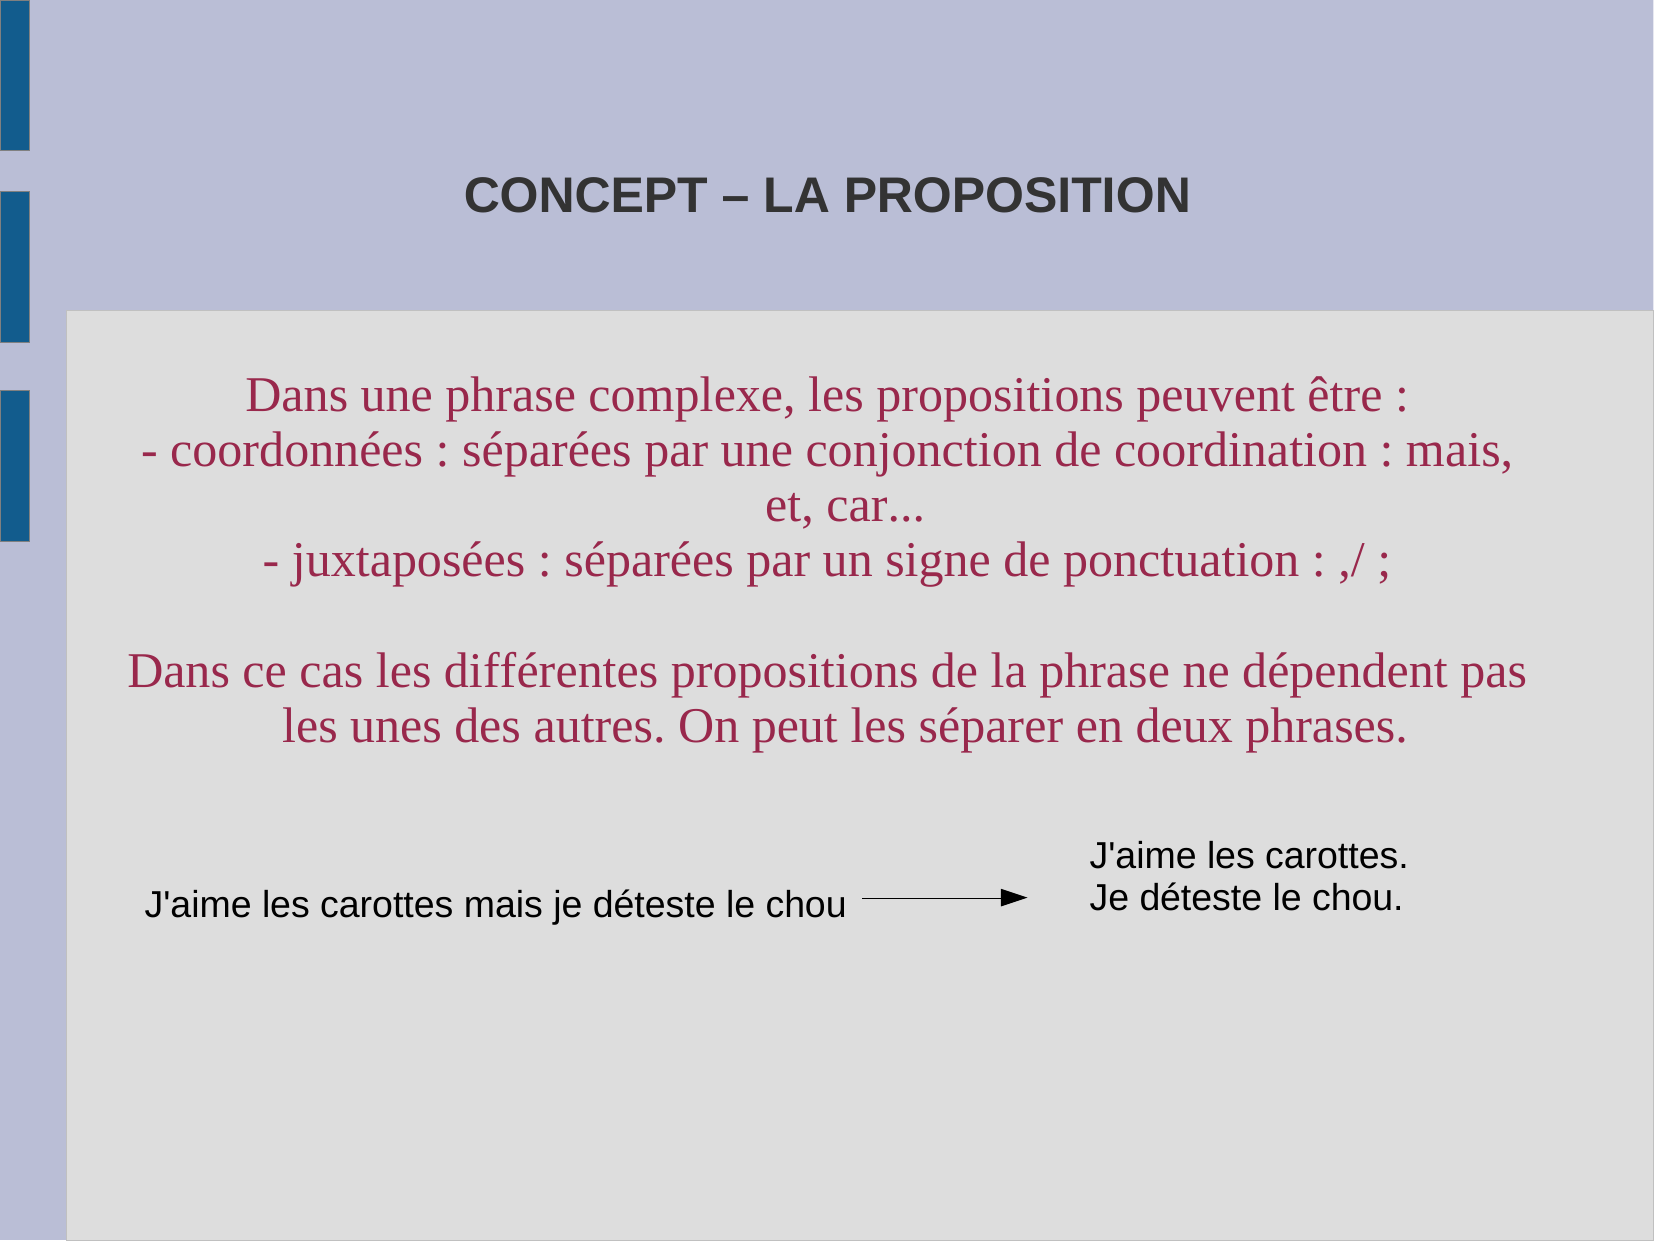

# CONCEPT – LA PROPOSITION
Dans une phrase complexe, les propositions peuvent être :
- coordonnées : séparées par une conjonction de coordination : mais, et, car...
- juxtaposées : séparées par un signe de ponctuation : ,/ ;
Dans ce cas les différentes propositions de la phrase ne dépendent pas les unes des autres. On peut les séparer en deux phrases.
J'aime les carottes.
Je déteste le chou.
J'aime les carottes mais je déteste le chou